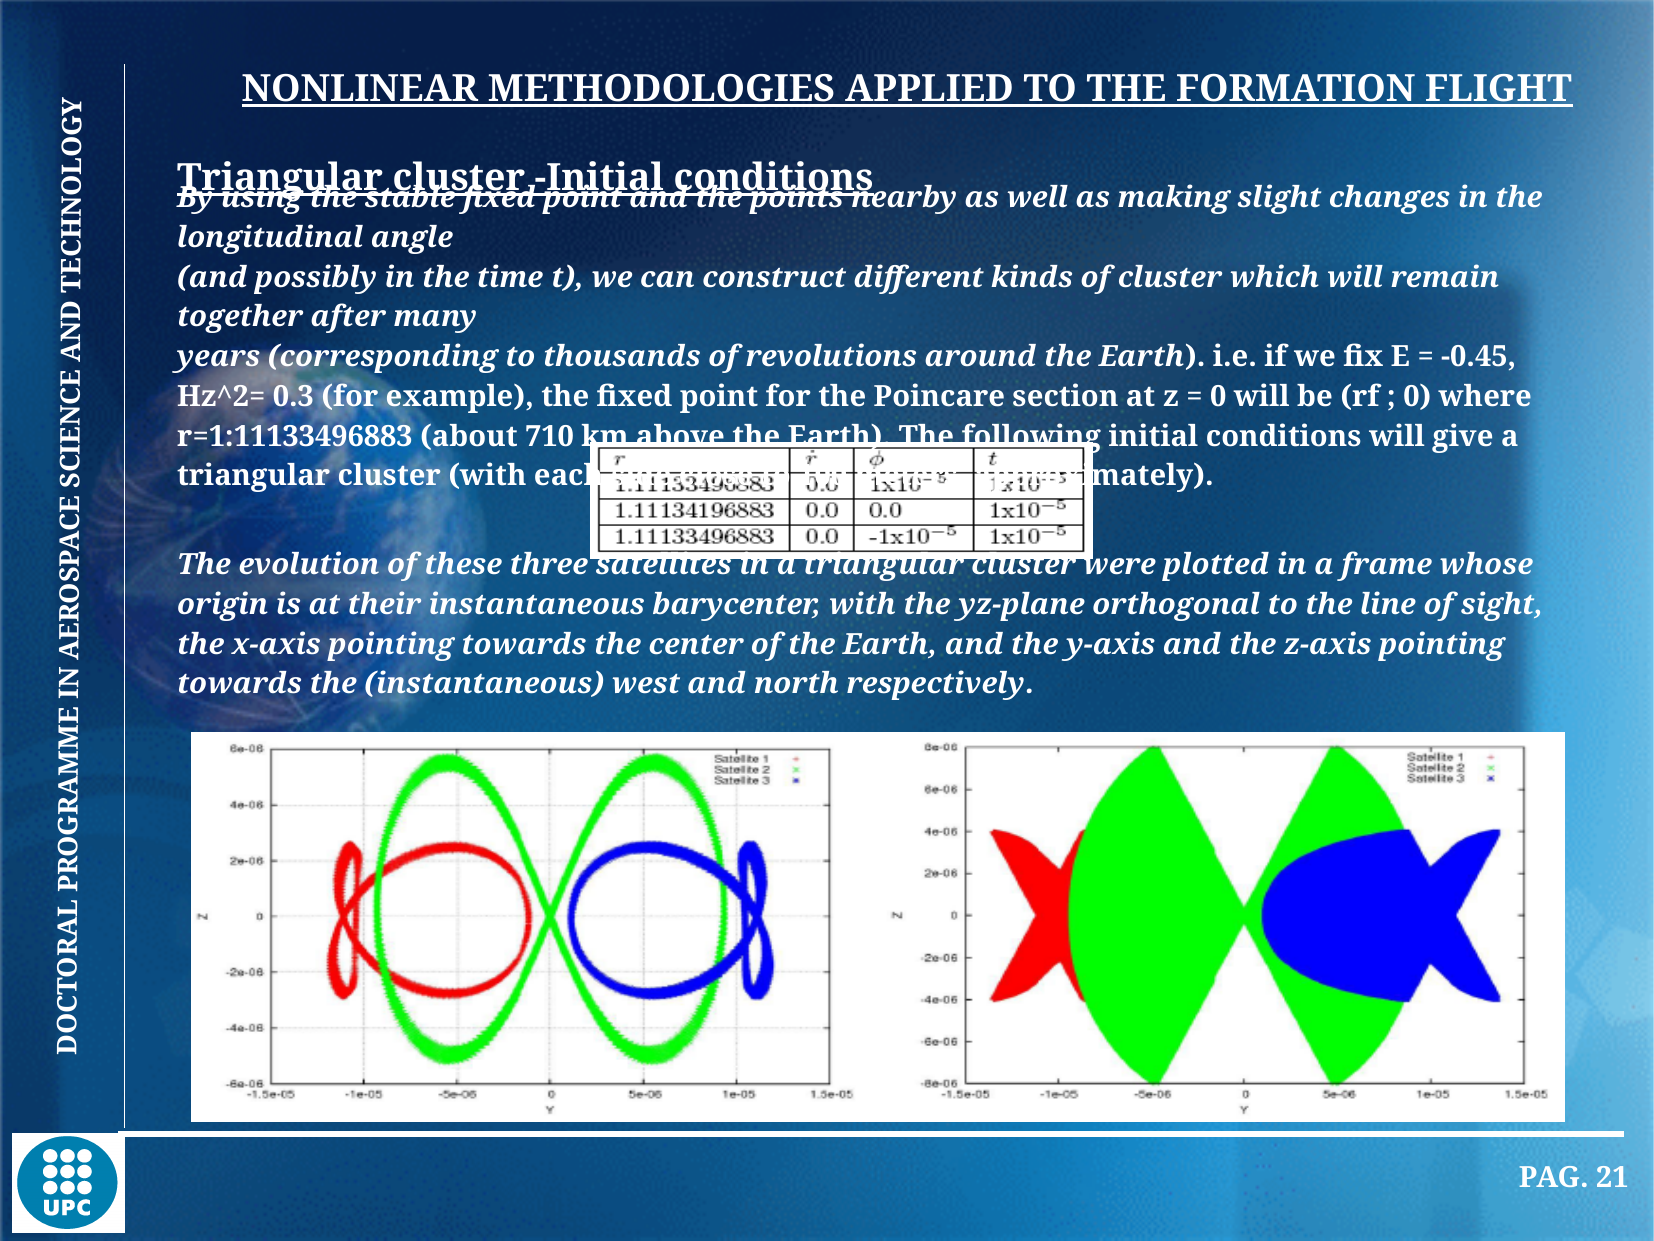

NONLINEAR METHODOLOGIES APPLIED TO THE FORMATION FLIGHT
Triangular cluster -Initial conditions
By using the stable fixed point and the points nearby as well as making slight changes in the longitudinal angle
(and possibly in the time t), we can construct different kinds of cluster which will remain together after many
years (corresponding to thousands of revolutions around the Earth). i.e. if we fix E = -0.45, Hz^2= 0.3 (for example), the fixed point for the Poincare section at z = 0 will be (rf ; 0) where r=1:11133496883 (about 710 km above the Earth). The following initial conditions will give a triangular cluster (with each side close to 100 meters, approximately).
# DOCTORAL PROGRAMME IN AEROSPACE SCIENCE AND TECHNOLOGY
The evolution of these three satellites in a triangular cluster were plotted in a frame whose origin is at their instantaneous barycenter, with the yz-plane orthogonal to the line of sight, the x-axis pointing towards the center of the Earth, and the y-axis and the z-axis pointing towards the (instantaneous) west and north respectively.
PAG. 21